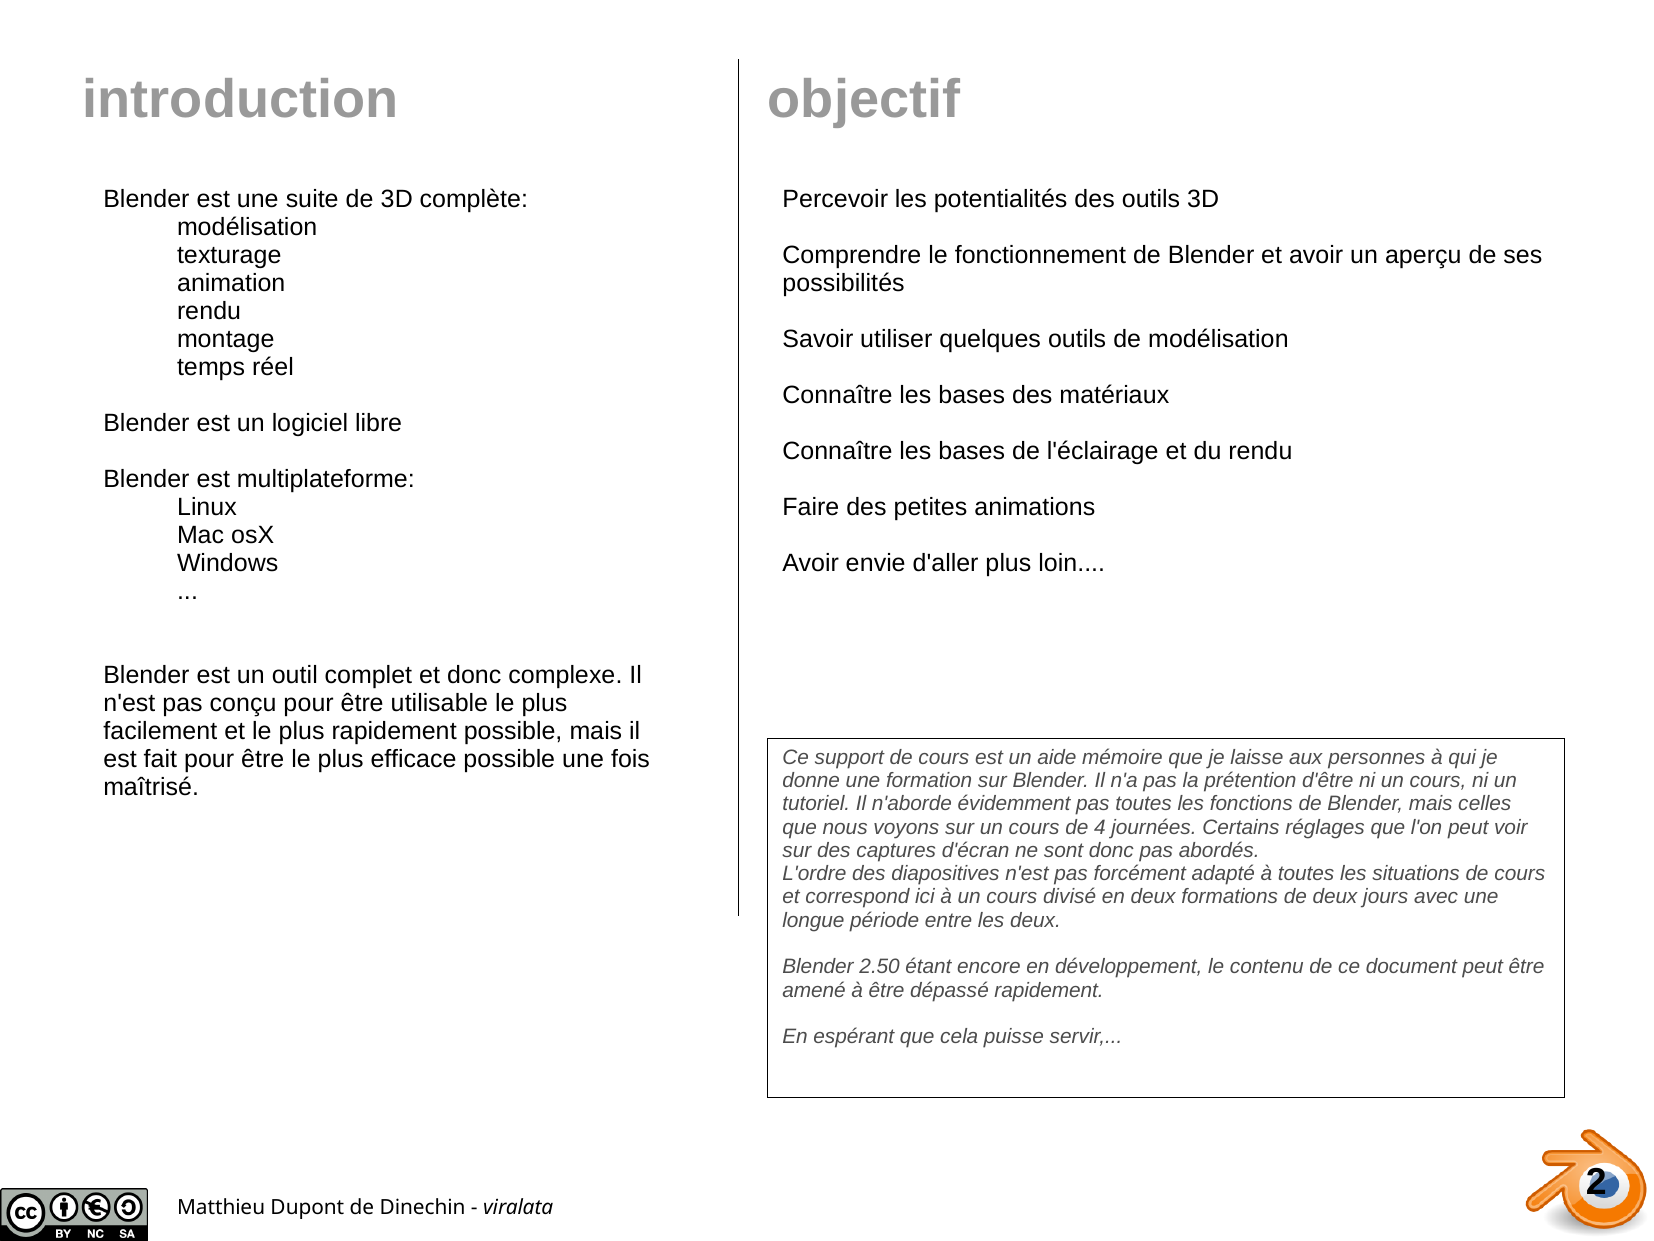

objectif
# introduction
Blender est une suite de 3D complète:
	modélisation
	texturage
	animation
	rendu
	montage
	temps réel
Blender est un logiciel libre
Blender est multiplateforme:
	Linux
	Mac osX
	Windows
	...
Blender est un outil complet et donc complexe. Il n'est pas conçu pour être utilisable le plus facilement et le plus rapidement possible, mais il est fait pour être le plus efficace possible une fois maîtrisé.
Percevoir les potentialités des outils 3D
Comprendre le fonctionnement de Blender et avoir un aperçu de ses possibilités
Savoir utiliser quelques outils de modélisation
Connaître les bases des matériaux
Connaître les bases de l'éclairage et du rendu
Faire des petites animations
Avoir envie d'aller plus loin....
Ce support de cours est un aide mémoire que je laisse aux personnes à qui je donne une formation sur Blender. Il n'a pas la prétention d'être ni un cours, ni un tutoriel. Il n'aborde évidemment pas toutes les fonctions de Blender, mais celles que nous voyons sur un cours de 4 journées. Certains réglages que l'on peut voir sur des captures d'écran ne sont donc pas abordés.
L'ordre des diapositives n'est pas forcément adapté à toutes les situations de cours et correspond ici à un cours divisé en deux formations de deux jours avec une longue période entre les deux.
Blender 2.50 étant encore en développement, le contenu de ce document peut être amené à être dépassé rapidement.
En espérant que cela puisse servir,...
2
Cours Blender Mars 2010